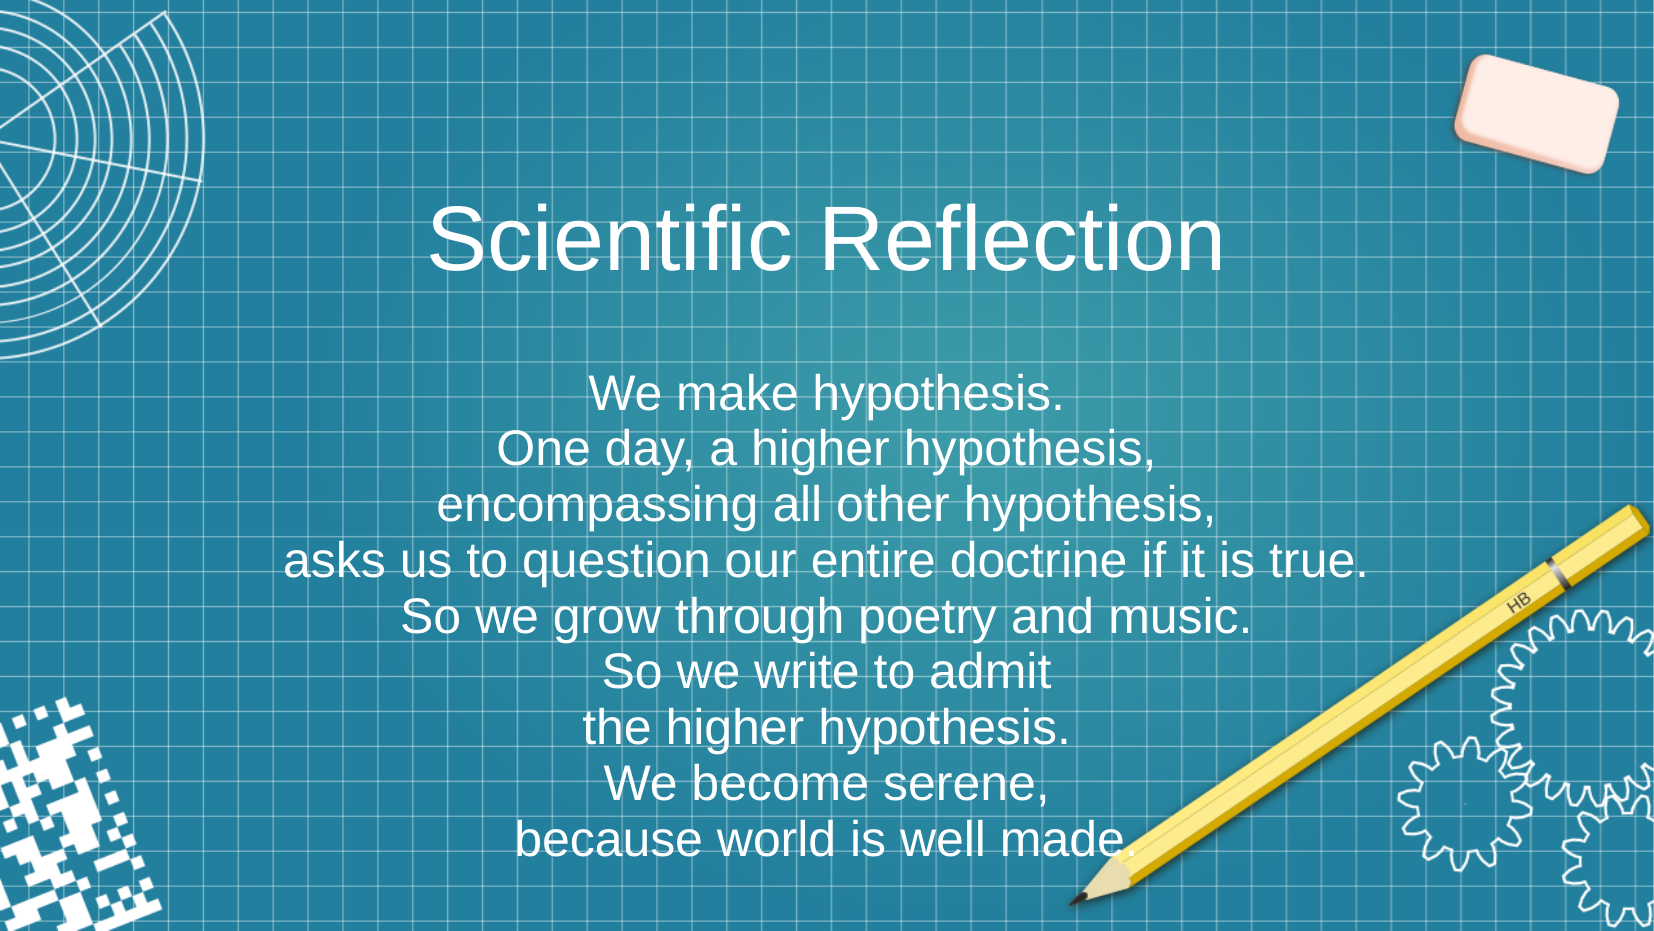

# Scientific Reflection
We make hypothesis.
One day, a higher hypothesis,
encompassing all other hypothesis,
asks us to question our entire doctrine if it is true.
So we grow through poetry and music.
So we write to admit
the higher hypothesis.
We become serene,
because world is well made.